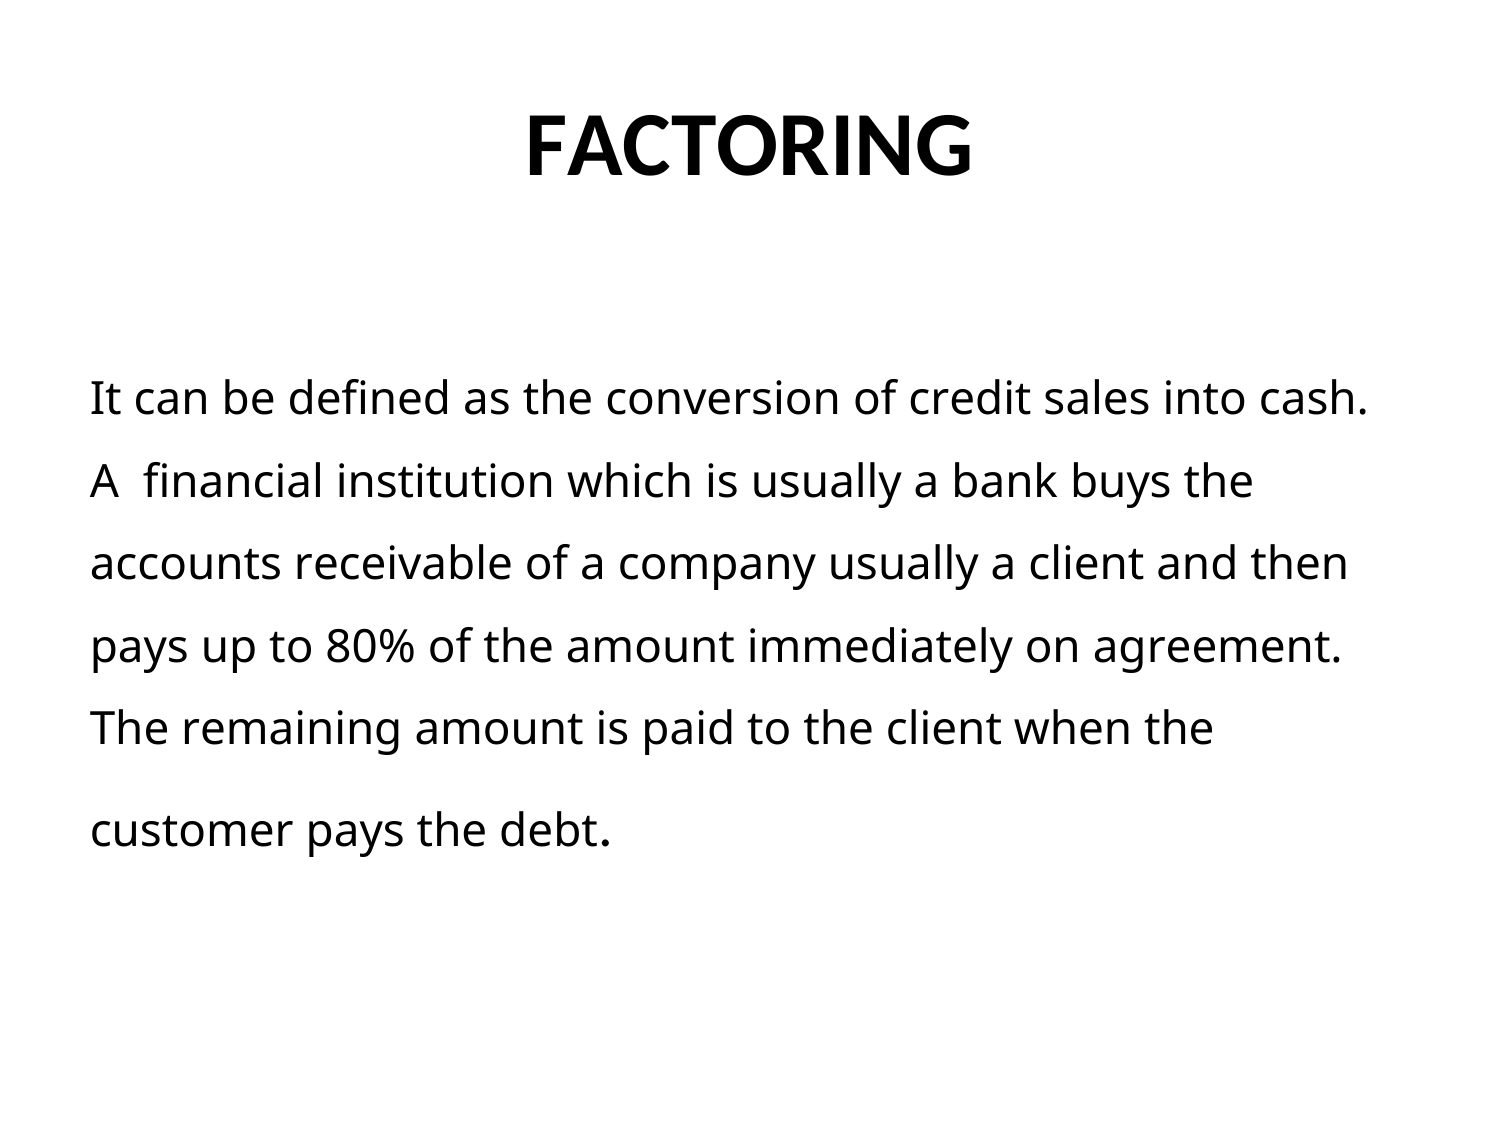

# FACTORING
It can be defined as the conversion of credit sales into cash. A financial institution which is usually a bank buys the accounts receivable of a company usually a client and then pays up to 80% of the amount immediately on agreement. The remaining amount is paid to the client when the customer pays the debt.